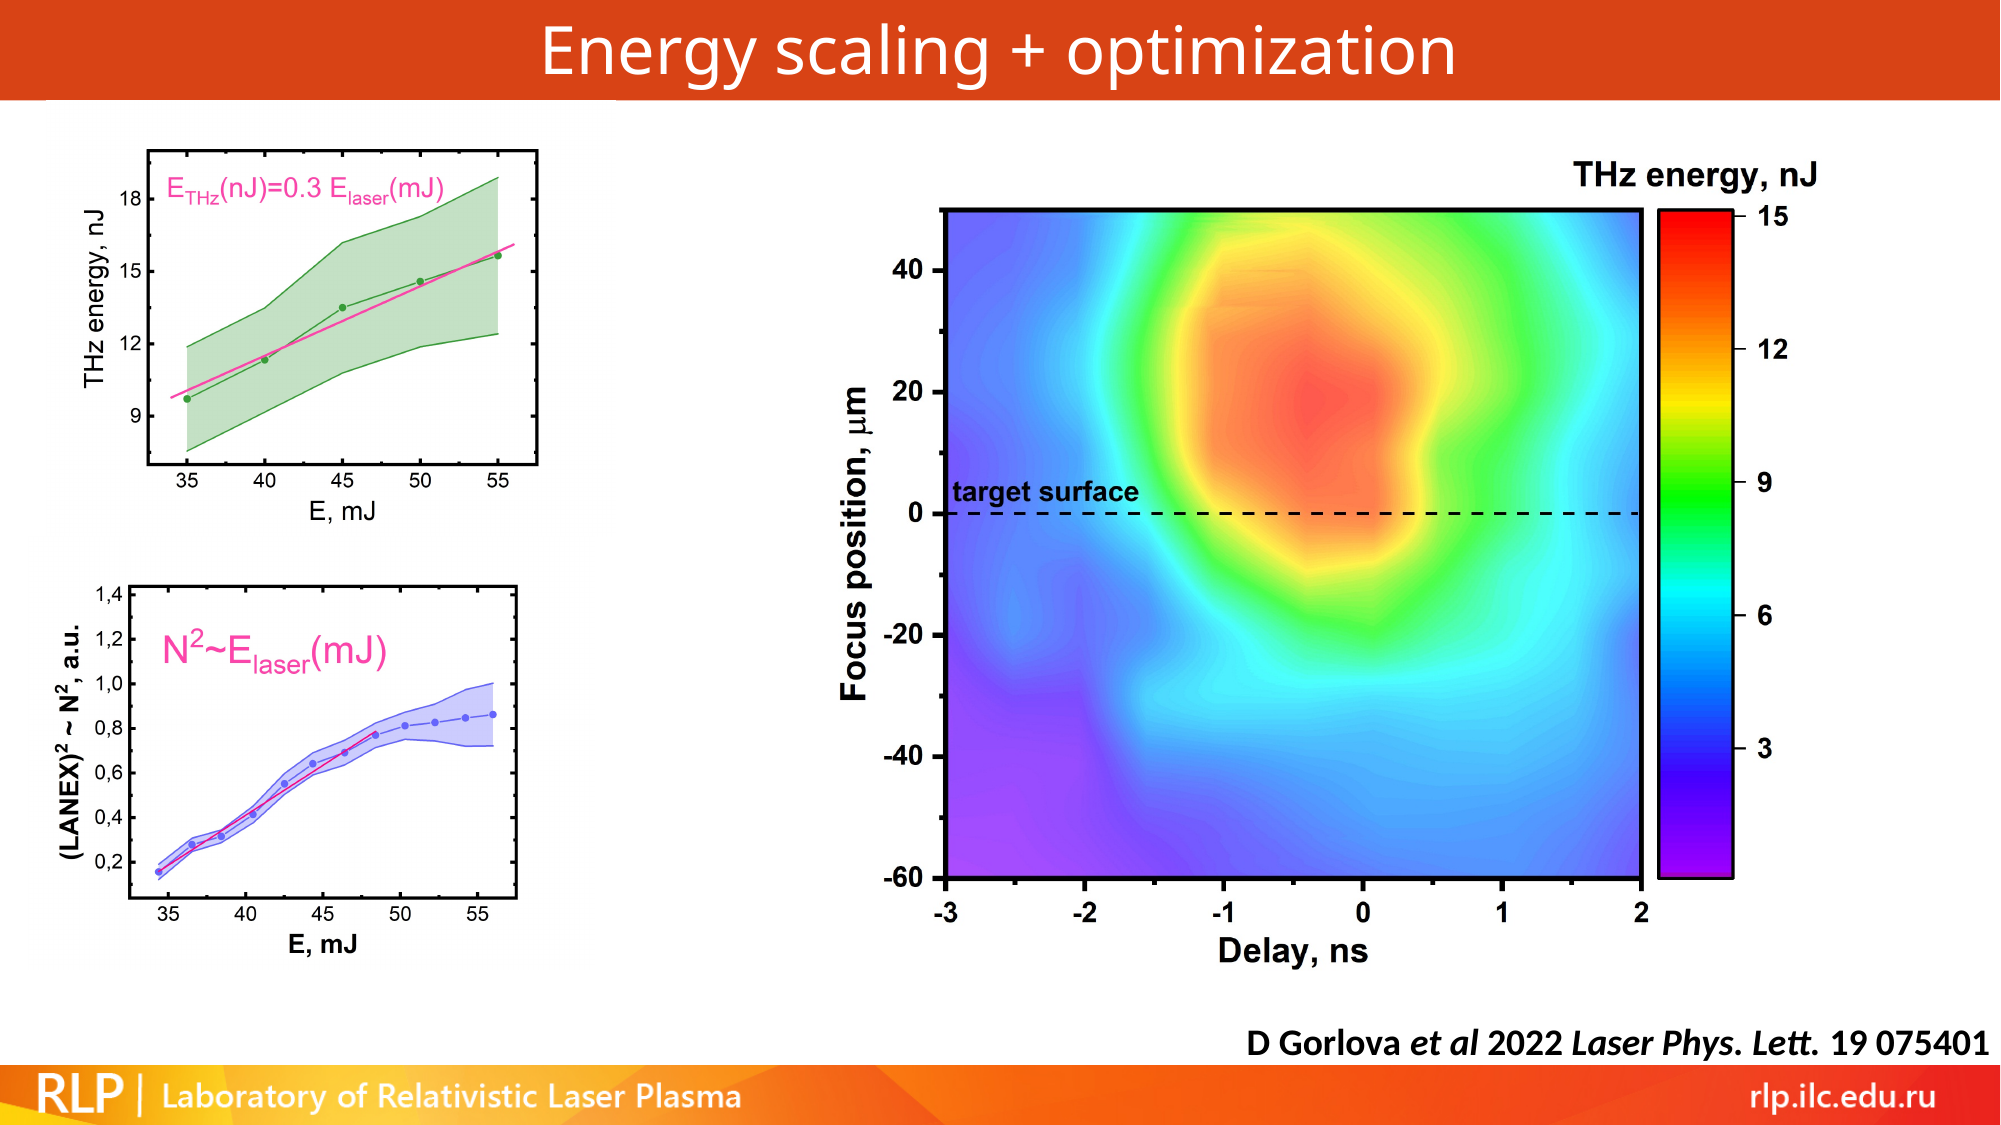

Energy scaling + optimization
D Gorlova et al 2022 Laser Phys. Lett. 19 075401